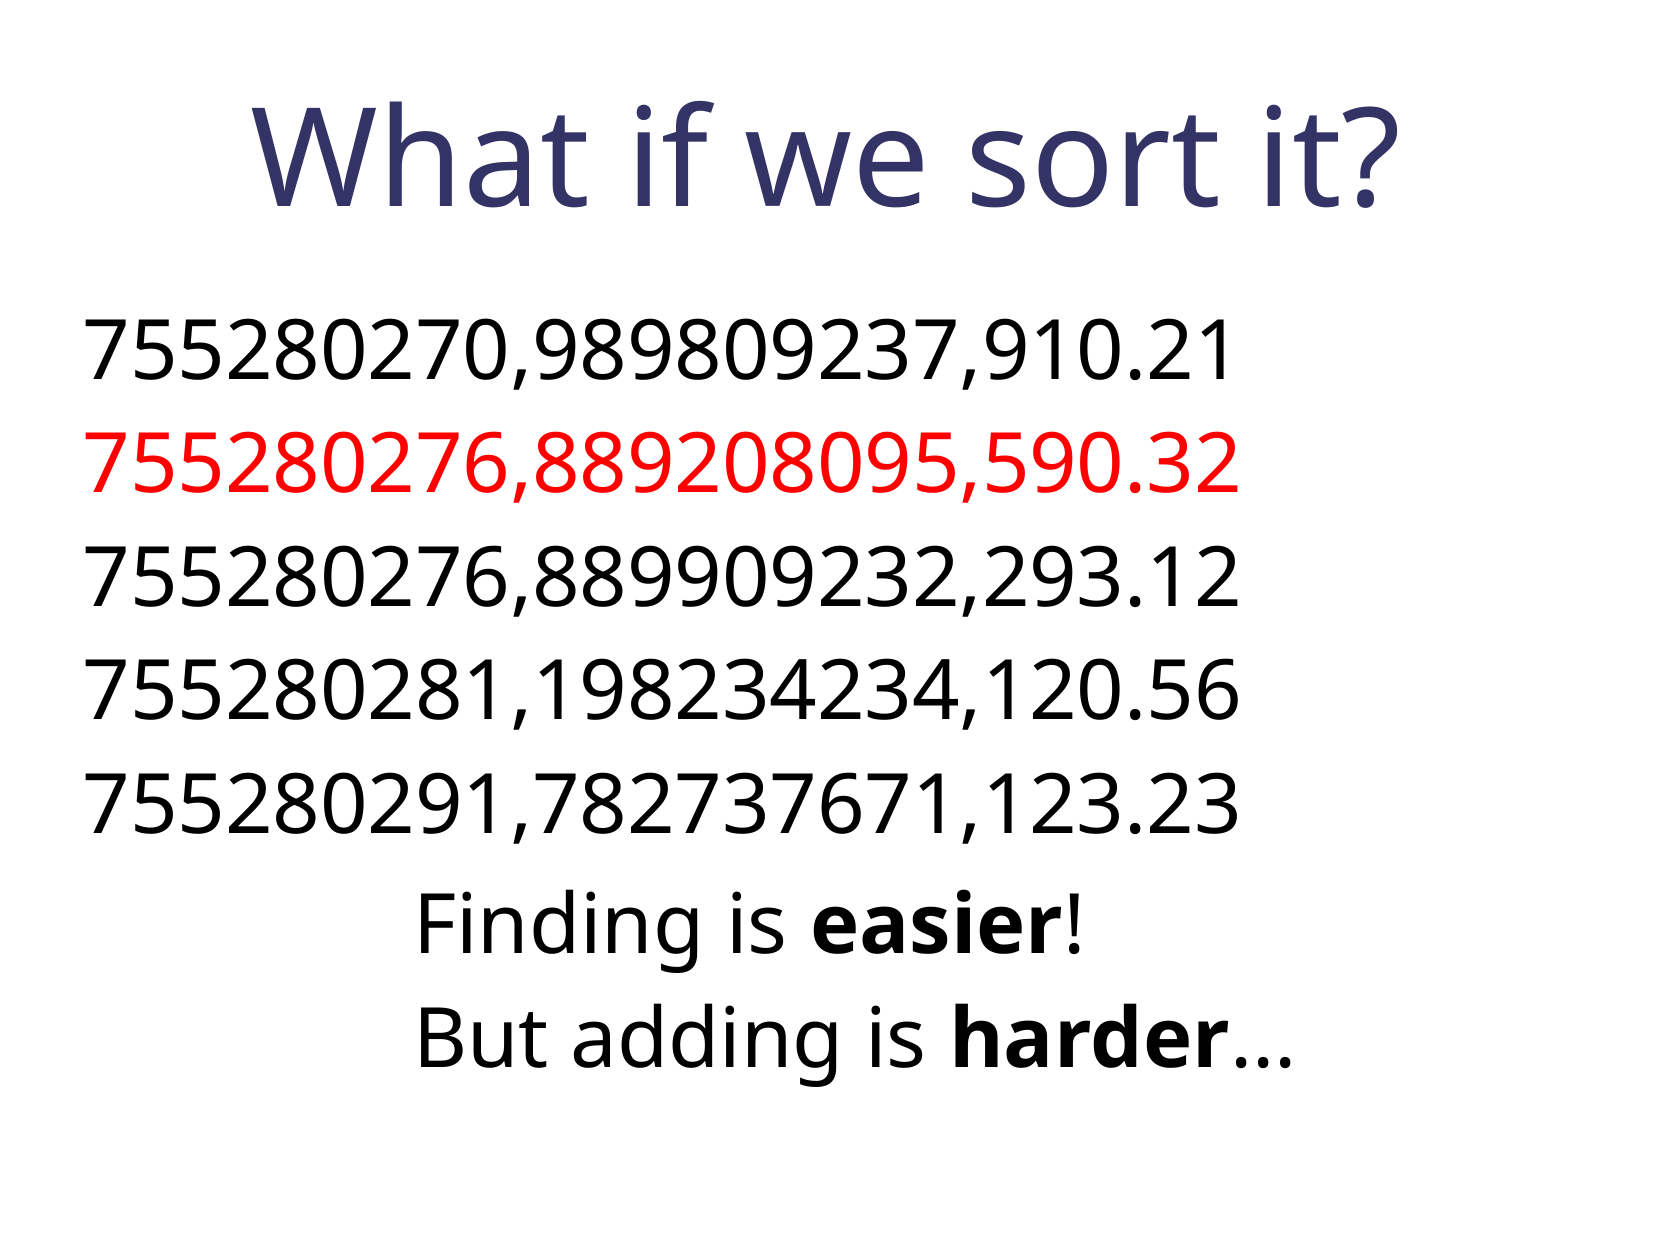

# What if we sort it?
755280270,989809237,910.21
755280276,889208095,590.32
755280276,889909232,293.12
755280281,198234234,120.56
755280291,782737671,123.23
Finding is easier!
But adding is harder...